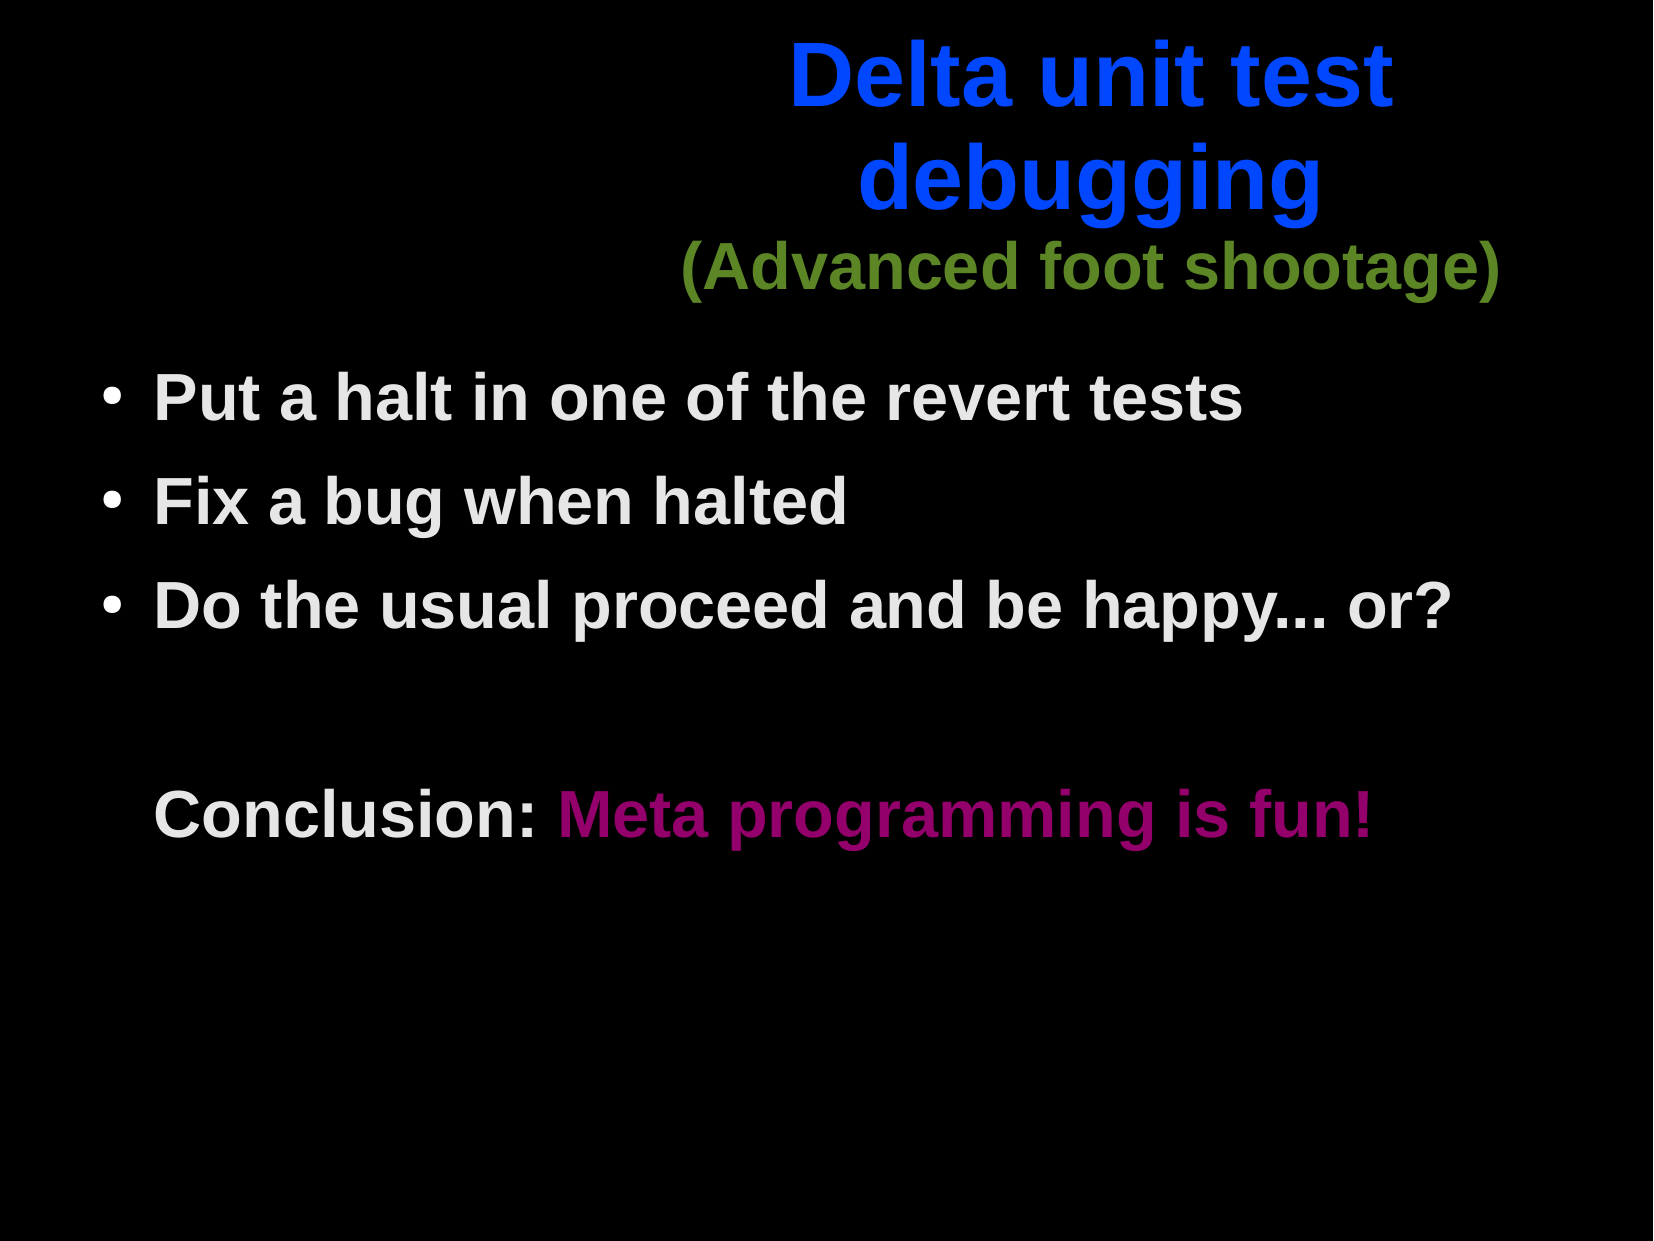

# Delta unit test debugging (Advanced foot shootage)
Put a halt in one of the revert tests
Fix a bug when halted
Do the usual proceed and be happy... or?
Conclusion: Meta programming is fun!